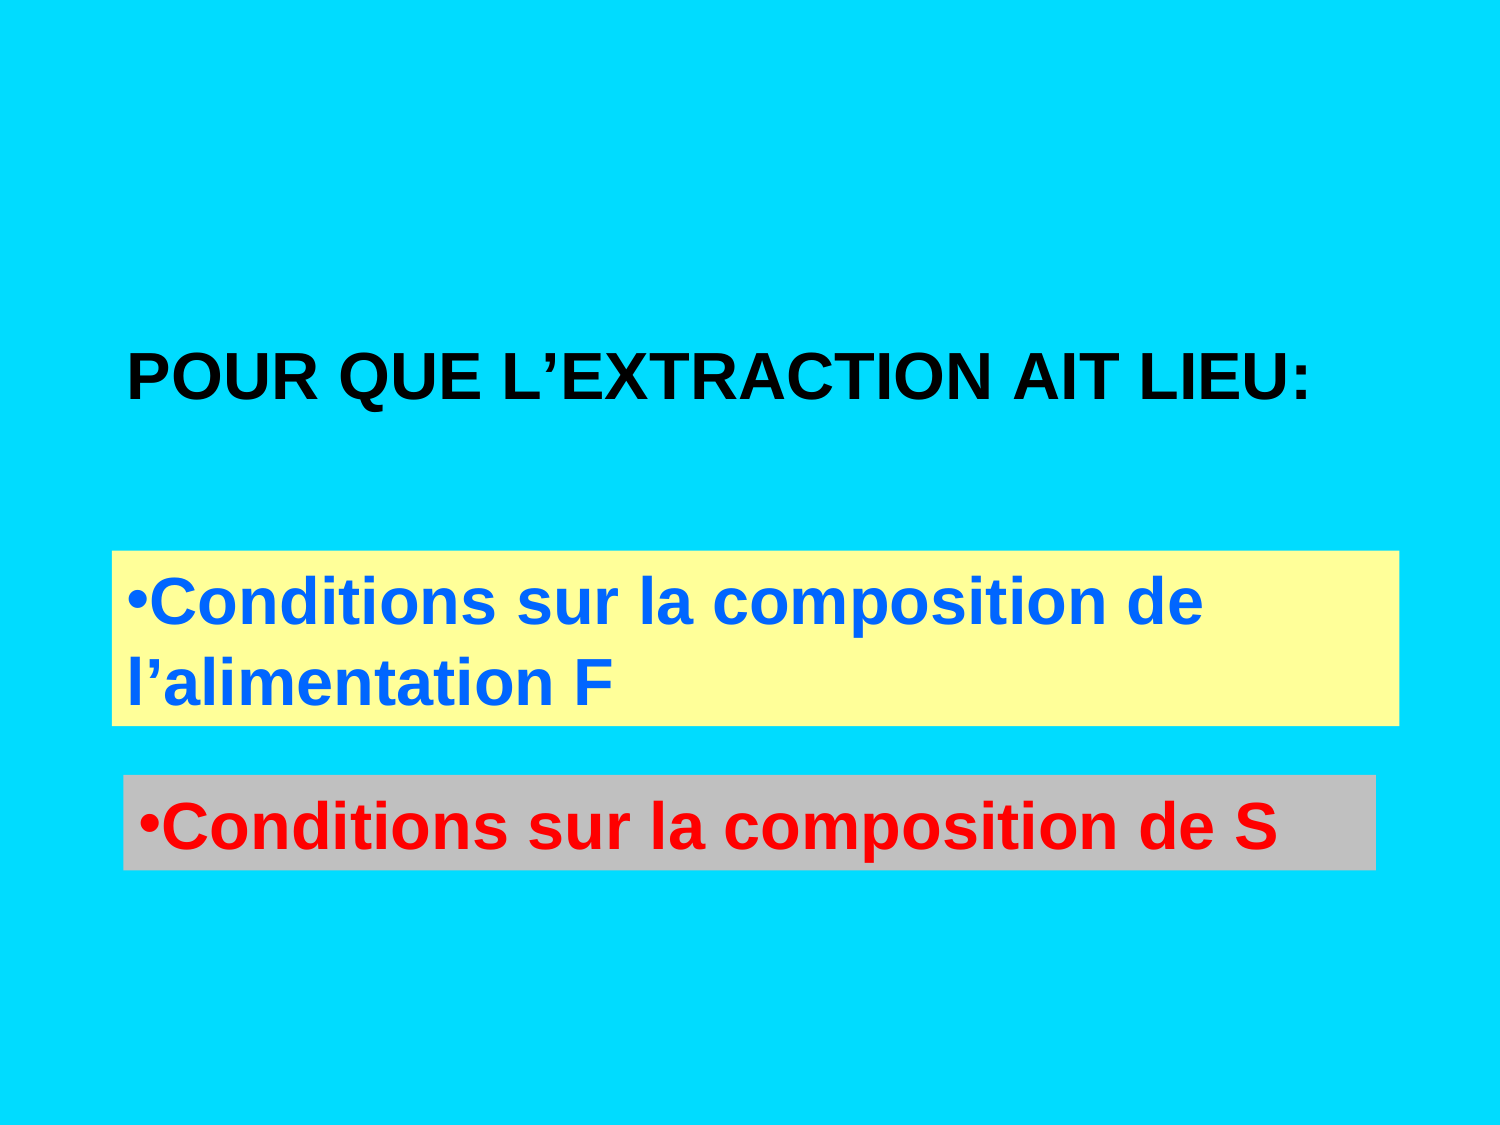

# POUR QUE L’EXTRACTION AIT LIEU:
Conditions sur la composition de l’alimentation F
Conditions sur la composition de S